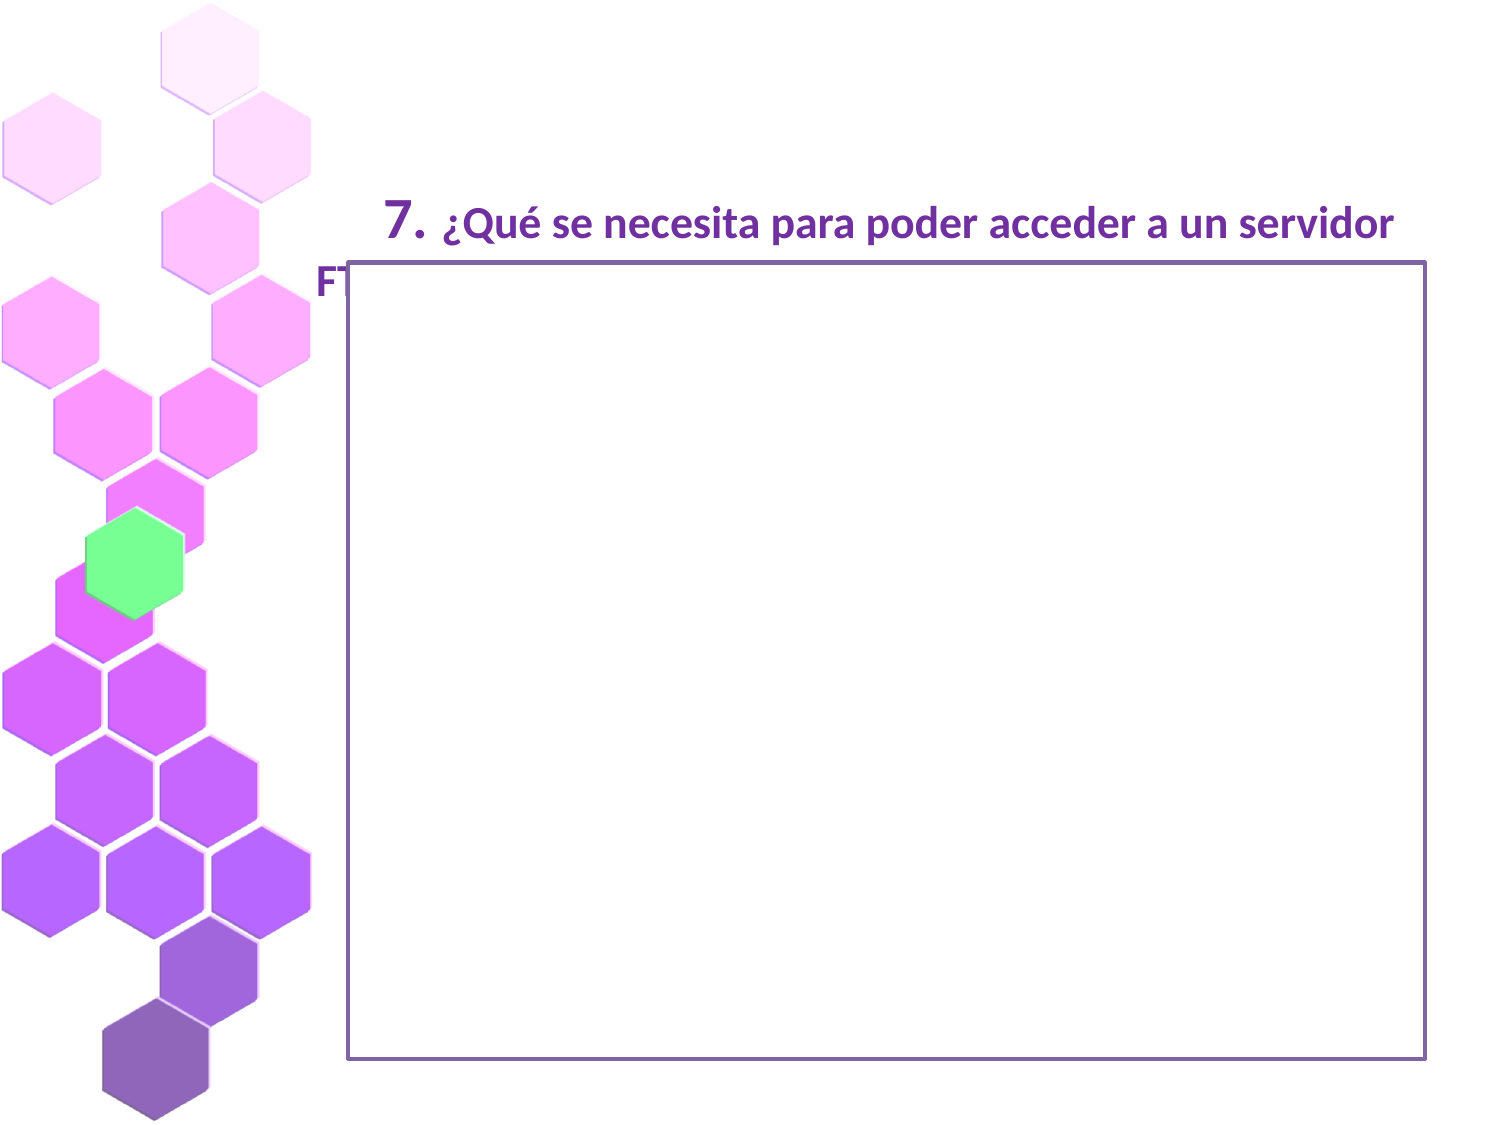

# 7. ¿Qué se necesita para poder acceder a un servidor FTP privado? ¿Qué comando utilizarías para establecer la conexión?